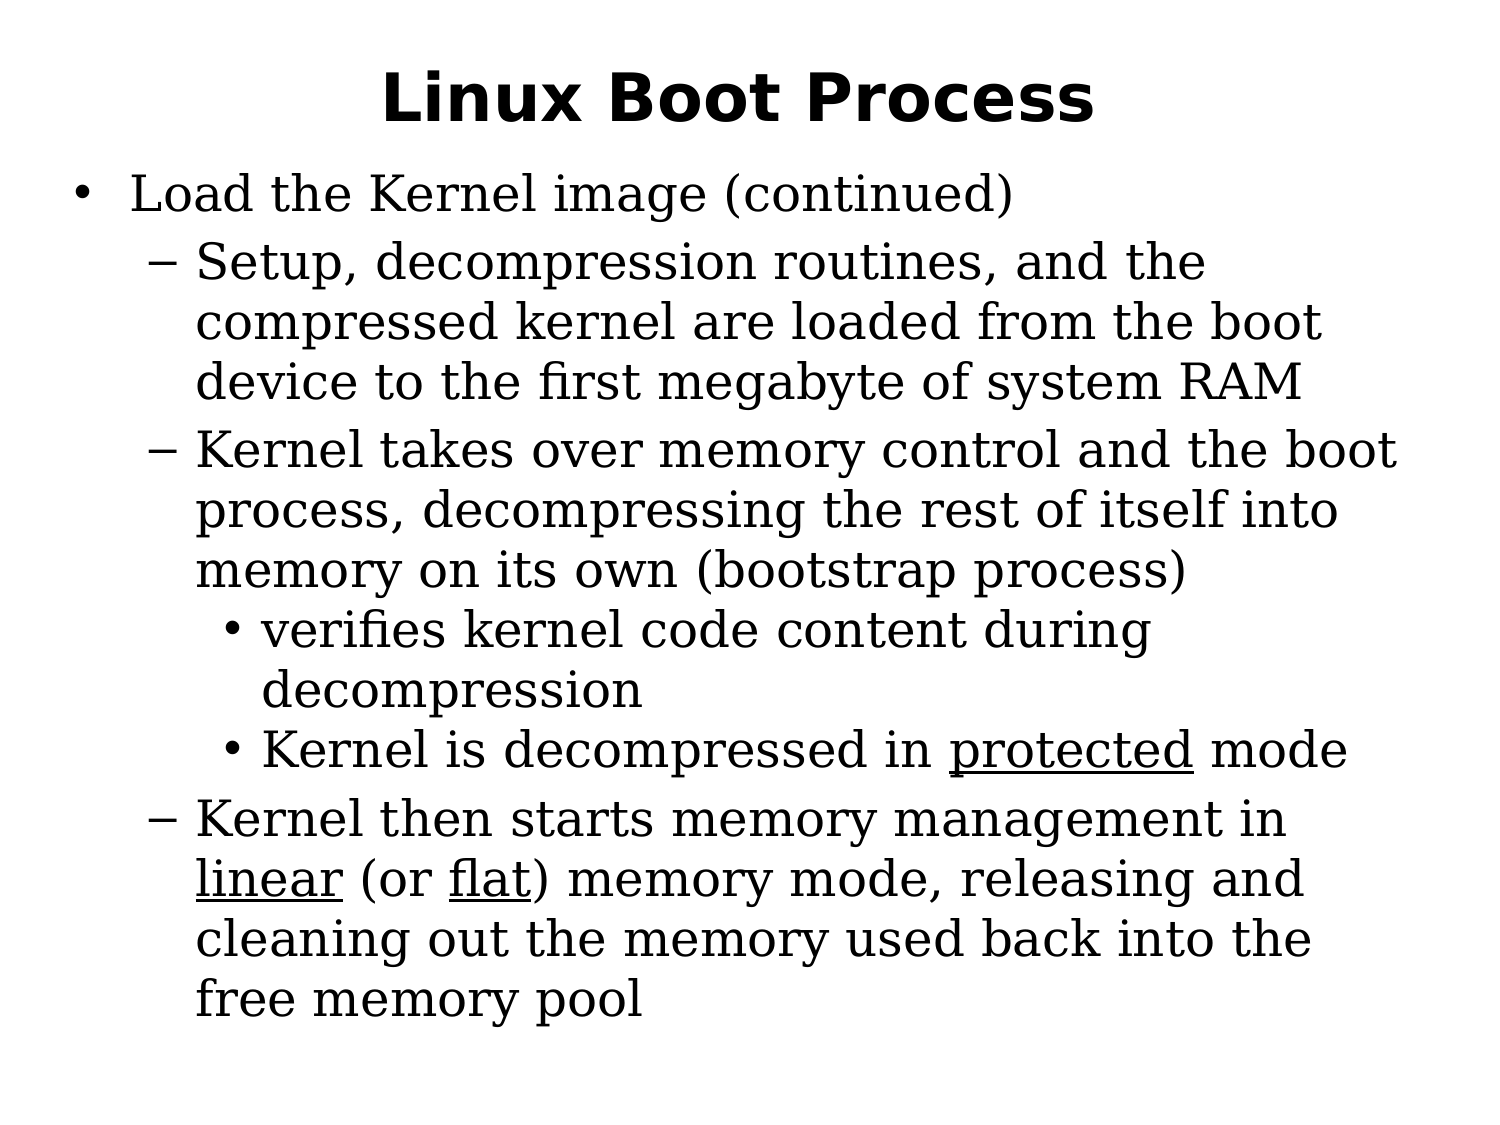

# Linux Boot Process
Load the Kernel image (continued)
Setup, decompression routines, and the compressed kernel are loaded from the boot device to the first megabyte of system RAM
Kernel takes over memory control and the boot process, decompressing the rest of itself into memory on its own (bootstrap process)
verifies kernel code content during decompression
Kernel is decompressed in protected mode
Kernel then starts memory management in linear (or flat) memory mode, releasing and cleaning out the memory used back into the free memory pool